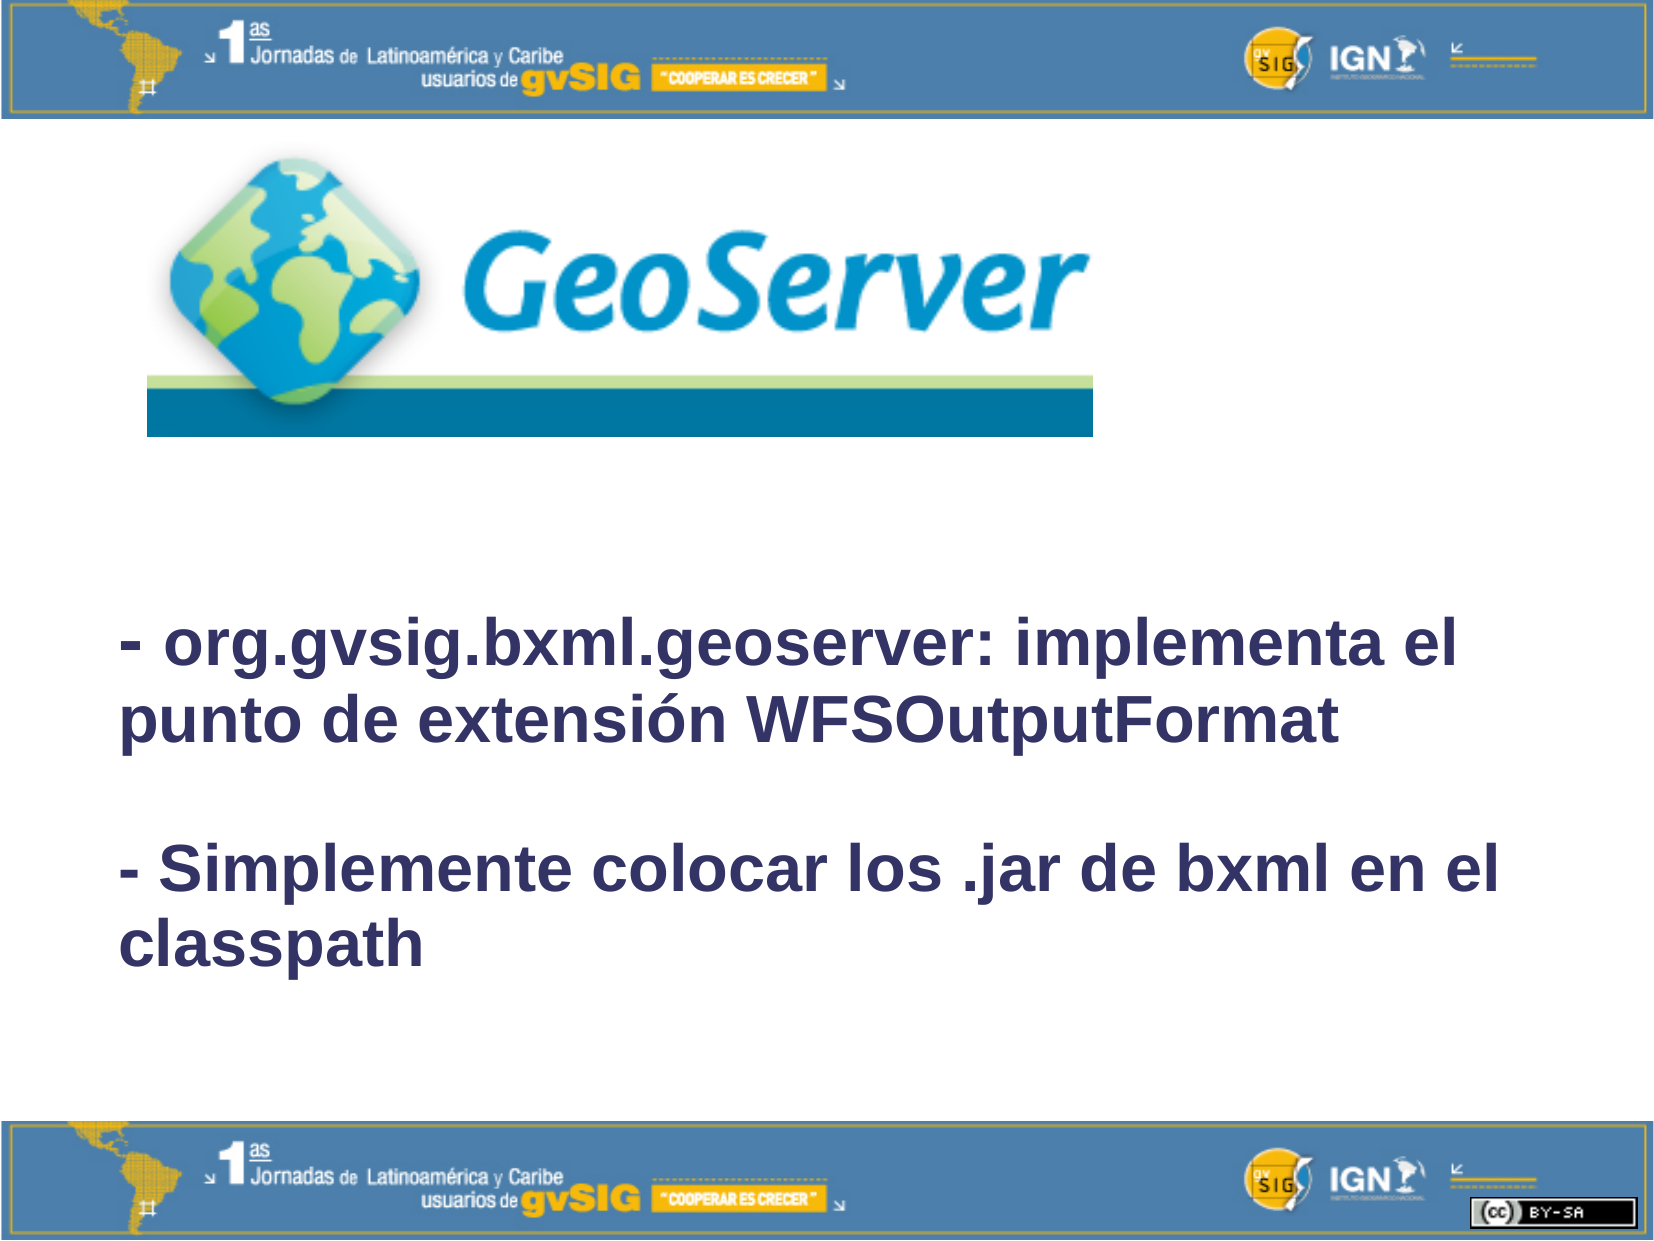

- org.gvsig.bxml.geoserver: implementa el punto de extensión WFSOutputFormat
- Simplemente colocar los .jar de bxml en el classpath